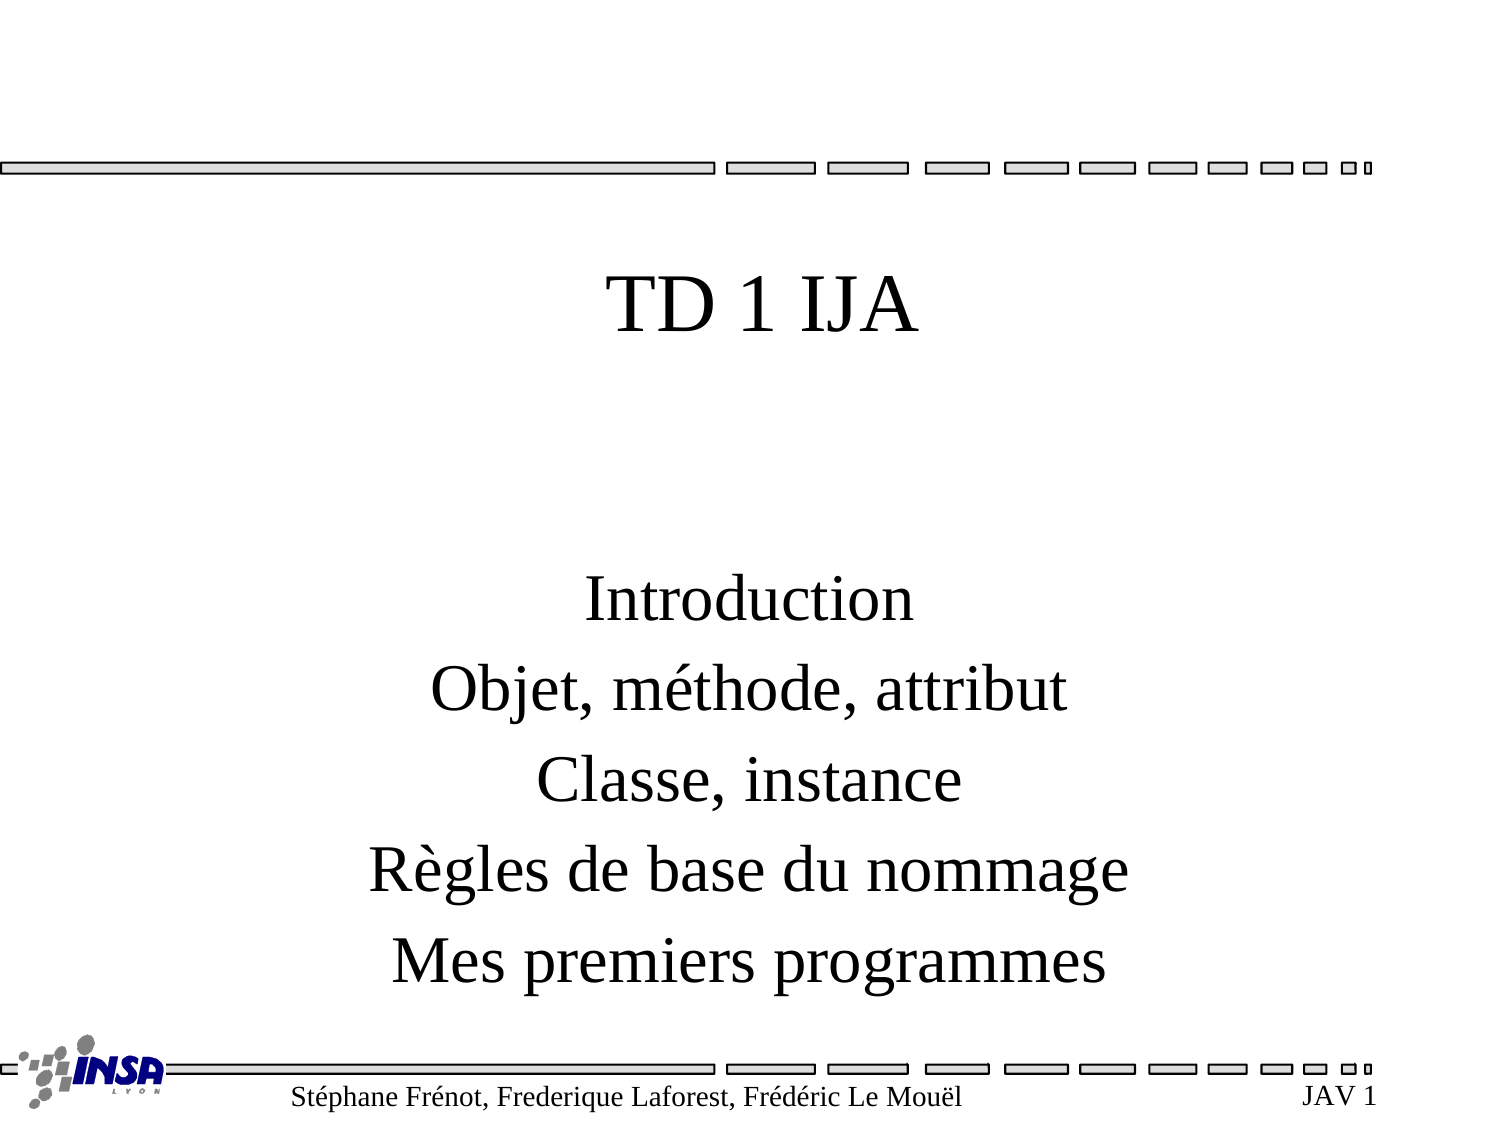

# TD 1 IJA
Introduction
Objet, méthode, attribut
Classe, instance
Règles de base du nommage
Mes premiers programmes